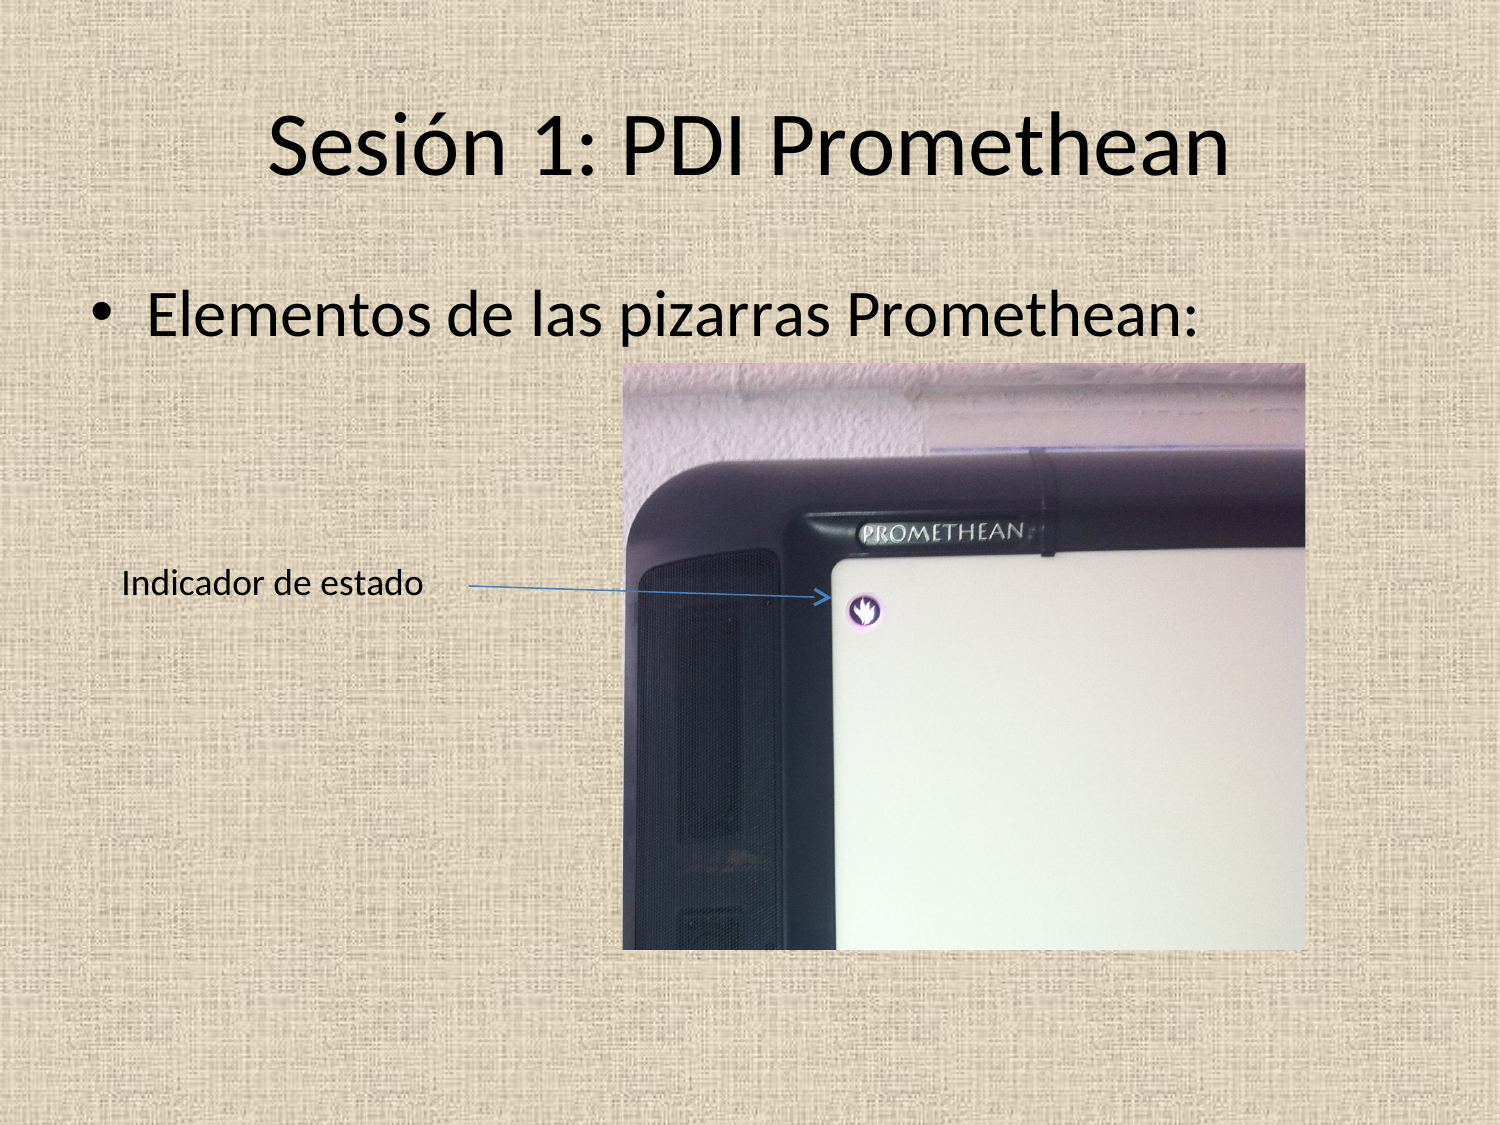

# Sesión 1: PDI Promethean
Elementos de las pizarras Promethean:
Indicador de estado